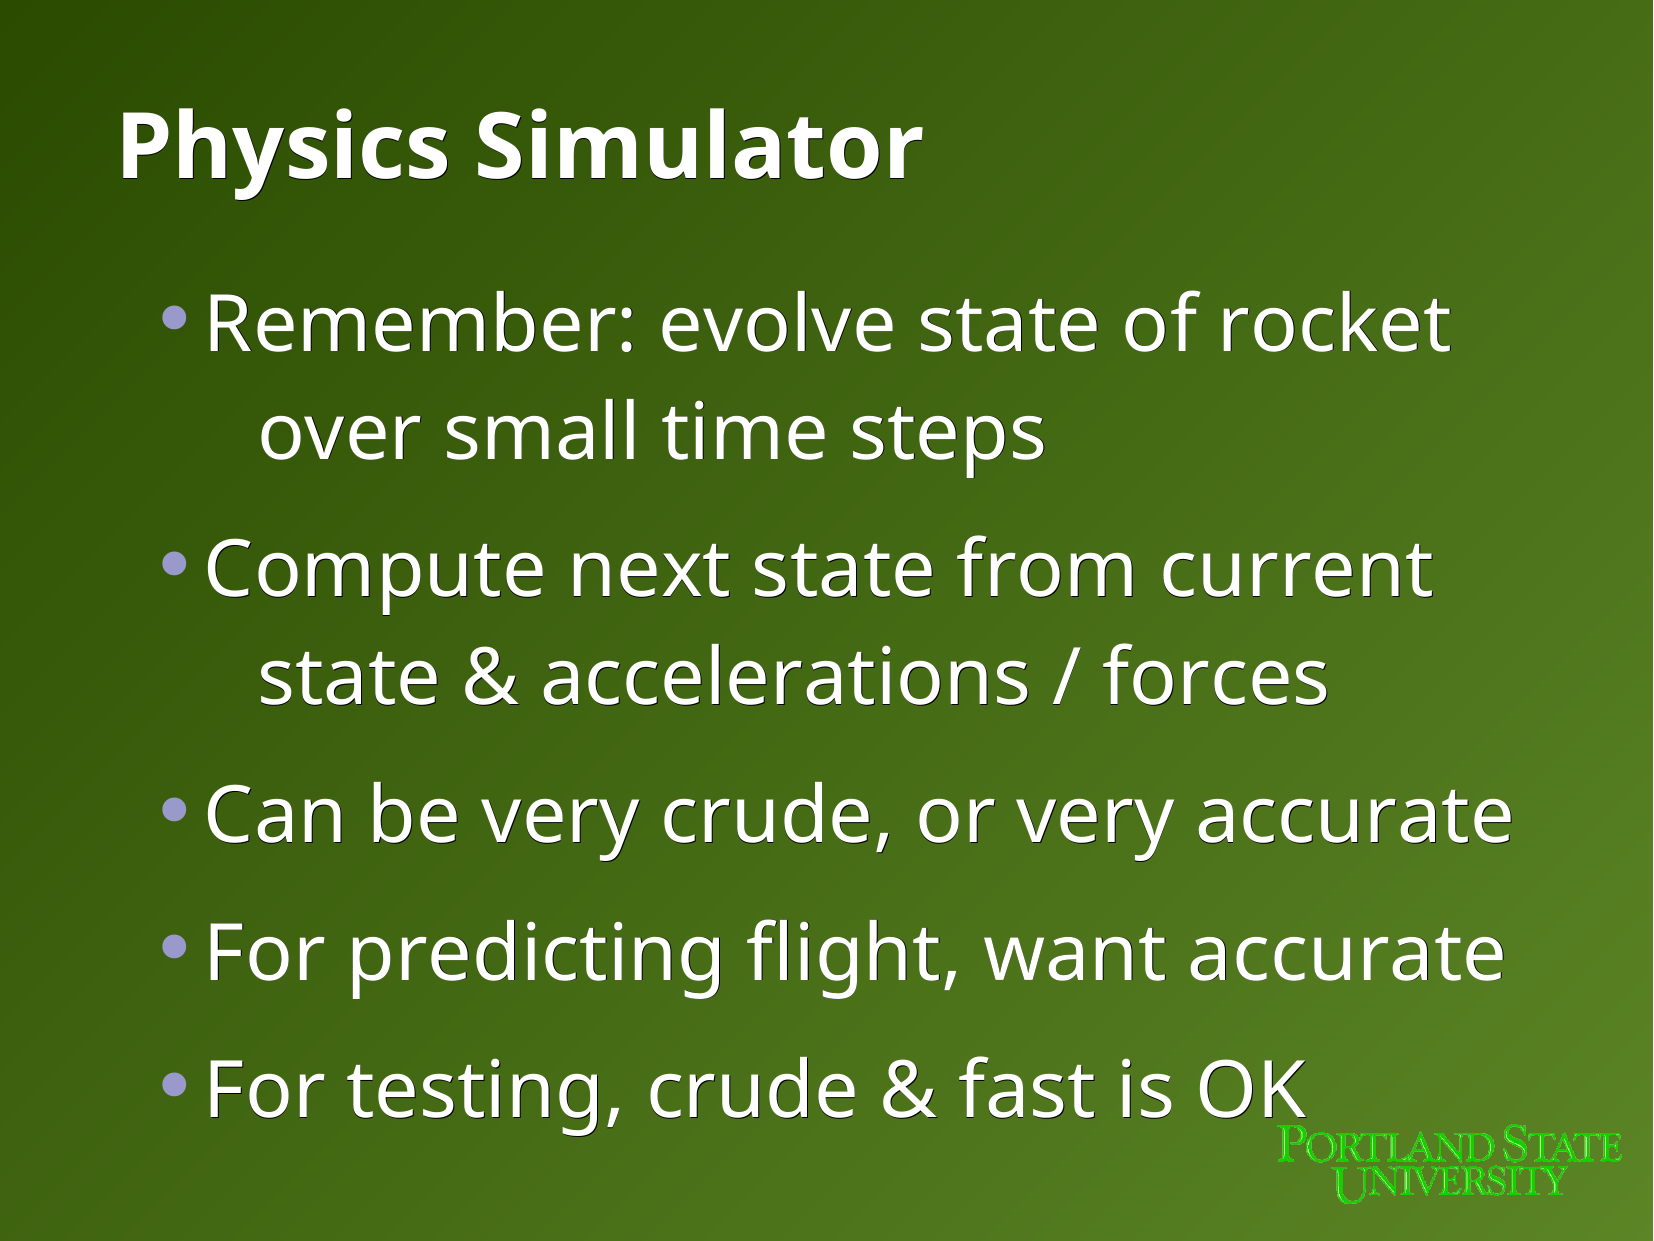

# Physics Simulator
Remember: evolve state of rocket over small time steps
Compute next state from current state & accelerations / forces
Can be very crude, or very accurate
For predicting flight, want accurate
For testing, crude & fast is OK